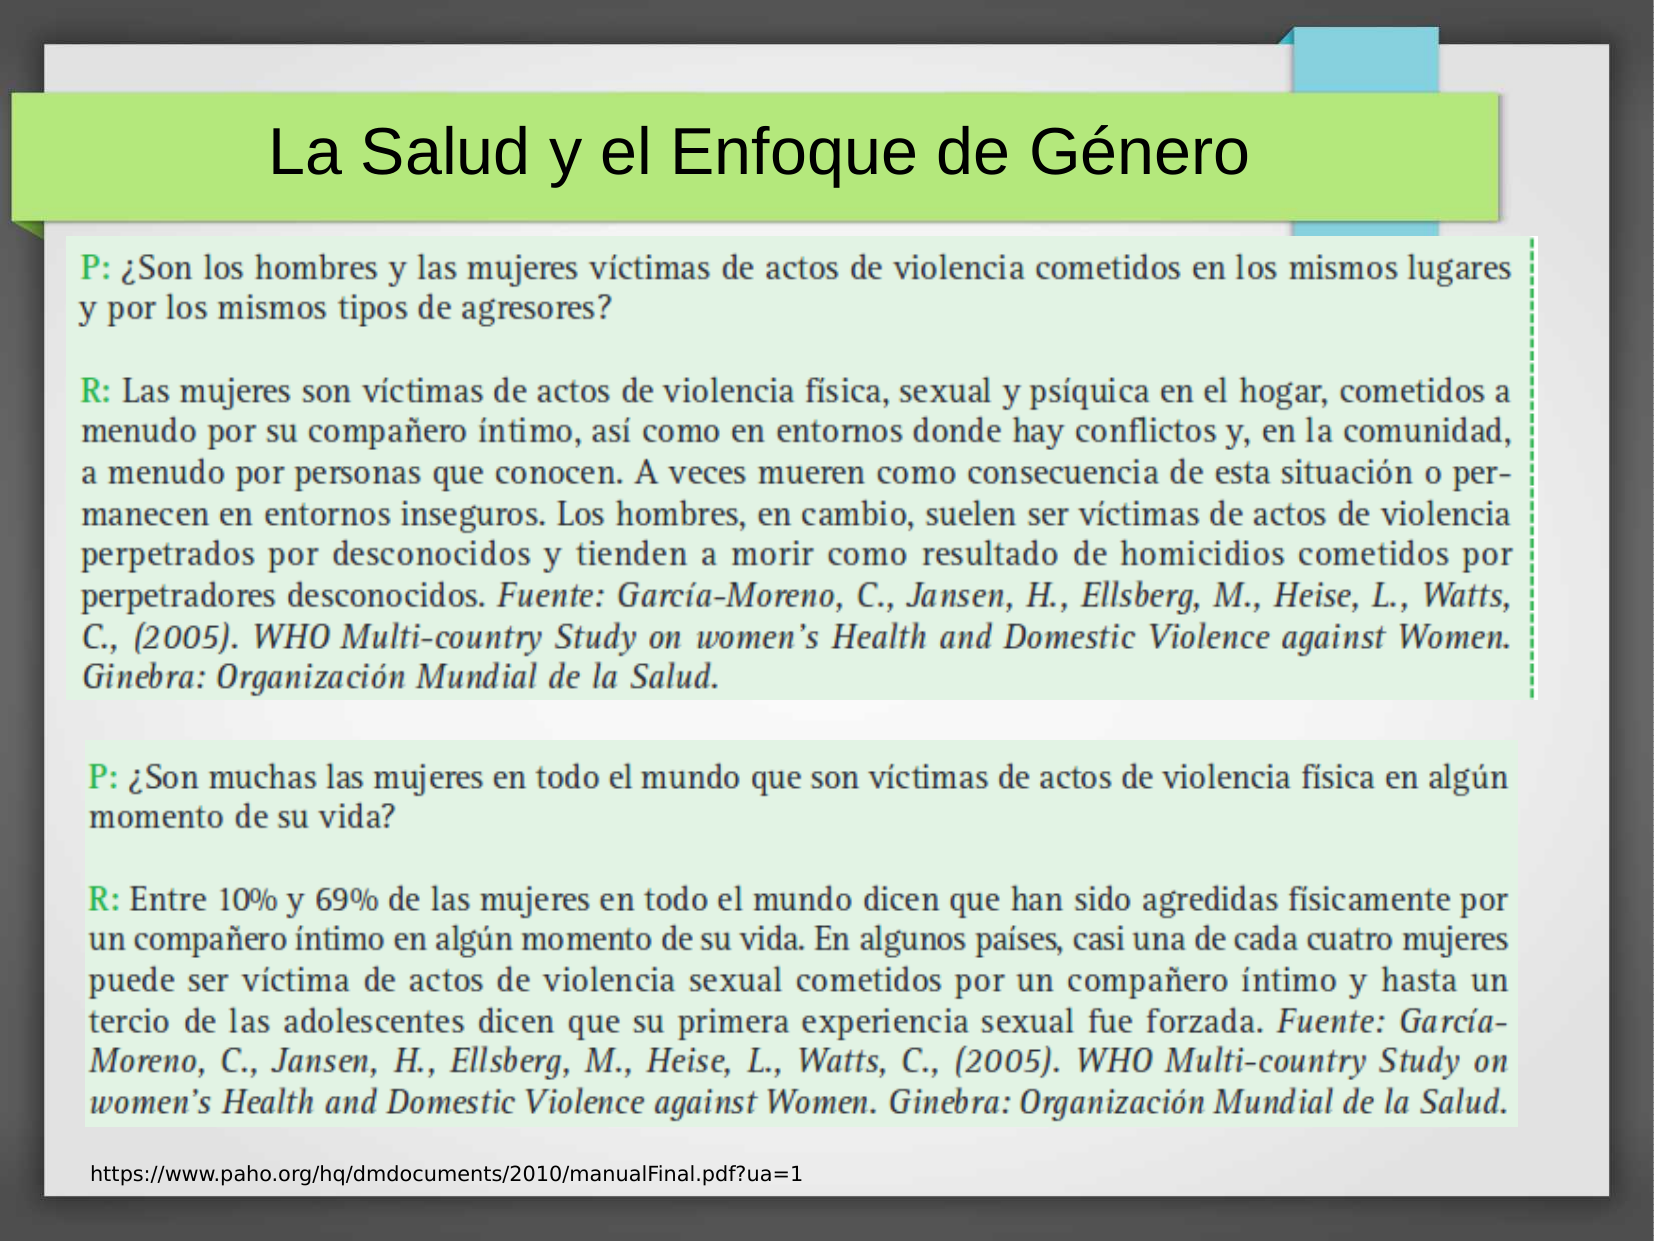

La Salud y el Enfoque de Género
https://www.paho.org/hq/dmdocuments/2010/manualFinal.pdf?ua=1